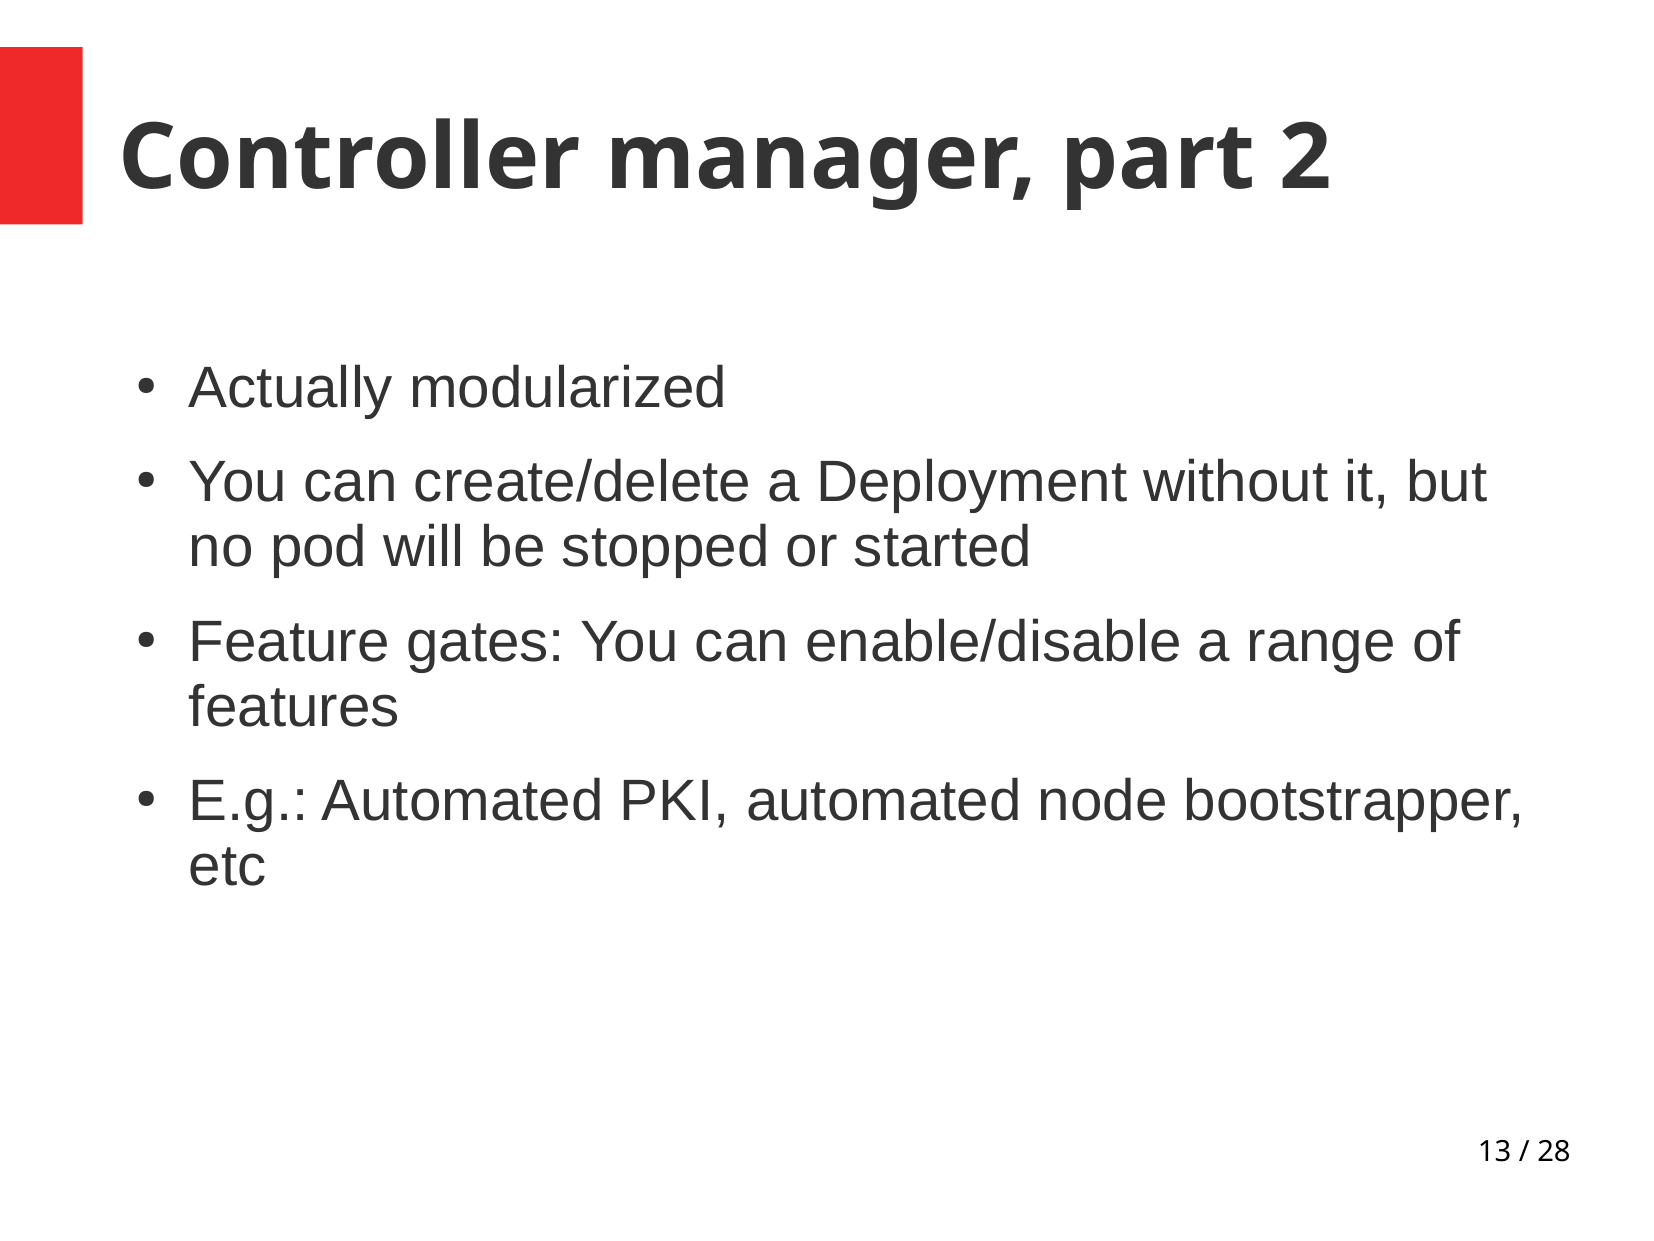

# Controller manager, part 2
Actually modularized
You can create/delete a Deployment without it, but no pod will be stopped or started
Feature gates: You can enable/disable a range of features
E.g.: Automated PKI, automated node bootstrapper, etc
13